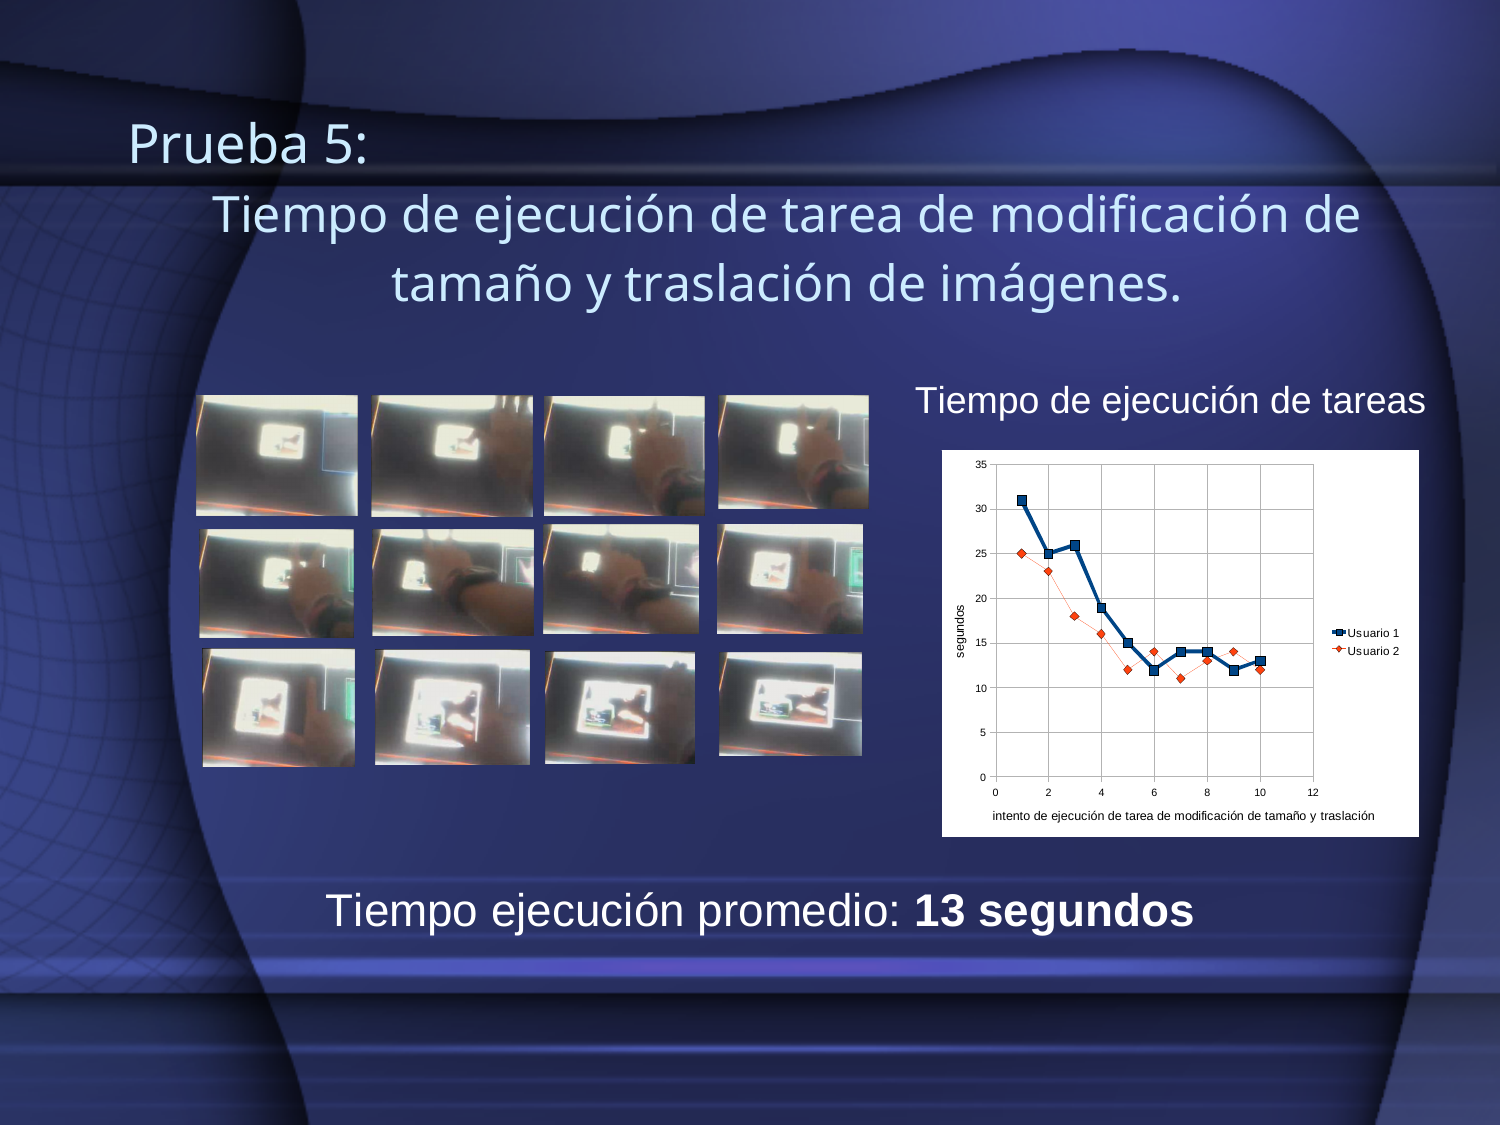

Prueba 5:
Tiempo de ejecución de tarea de modificación de tamaño y traslación de imágenes.
Tiempo de ejecución de tareas
 Tiempo ejecución promedio: 13 segundos